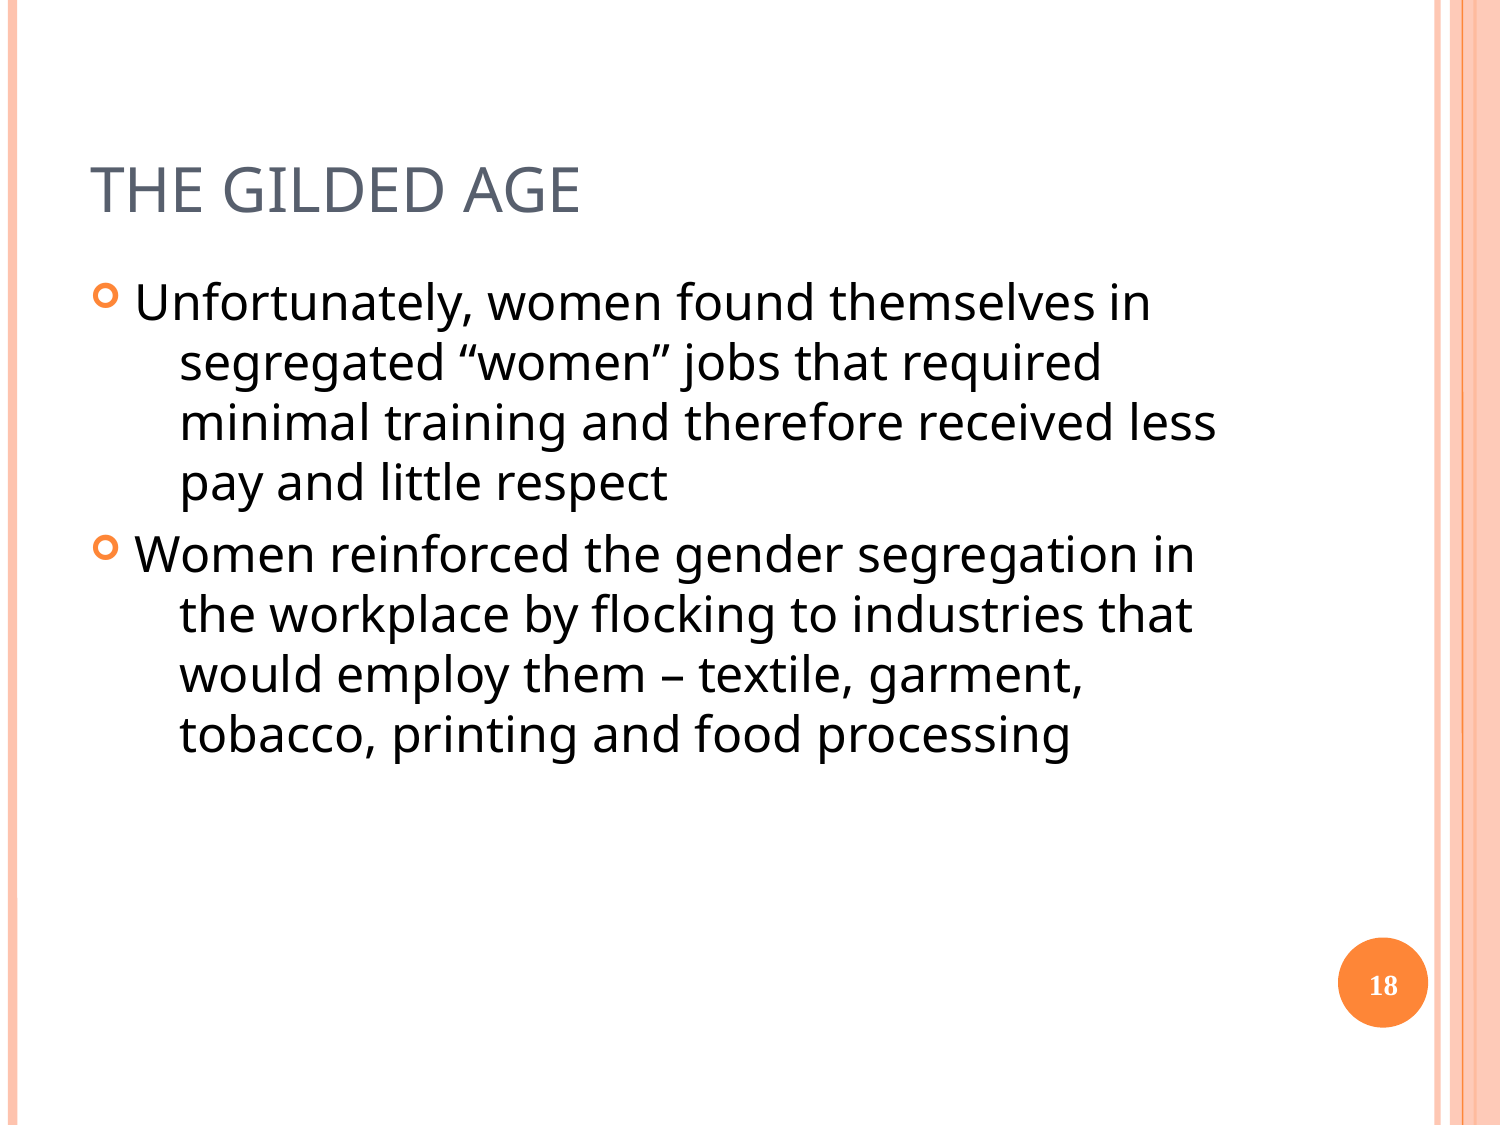

# The Gilded Age
Unfortunately, women found themselves in segregated “women” jobs that required minimal training and therefore received less pay and little respect
Women reinforced the gender segregation in the workplace by flocking to industries that would employ them – textile, garment, tobacco, printing and food processing